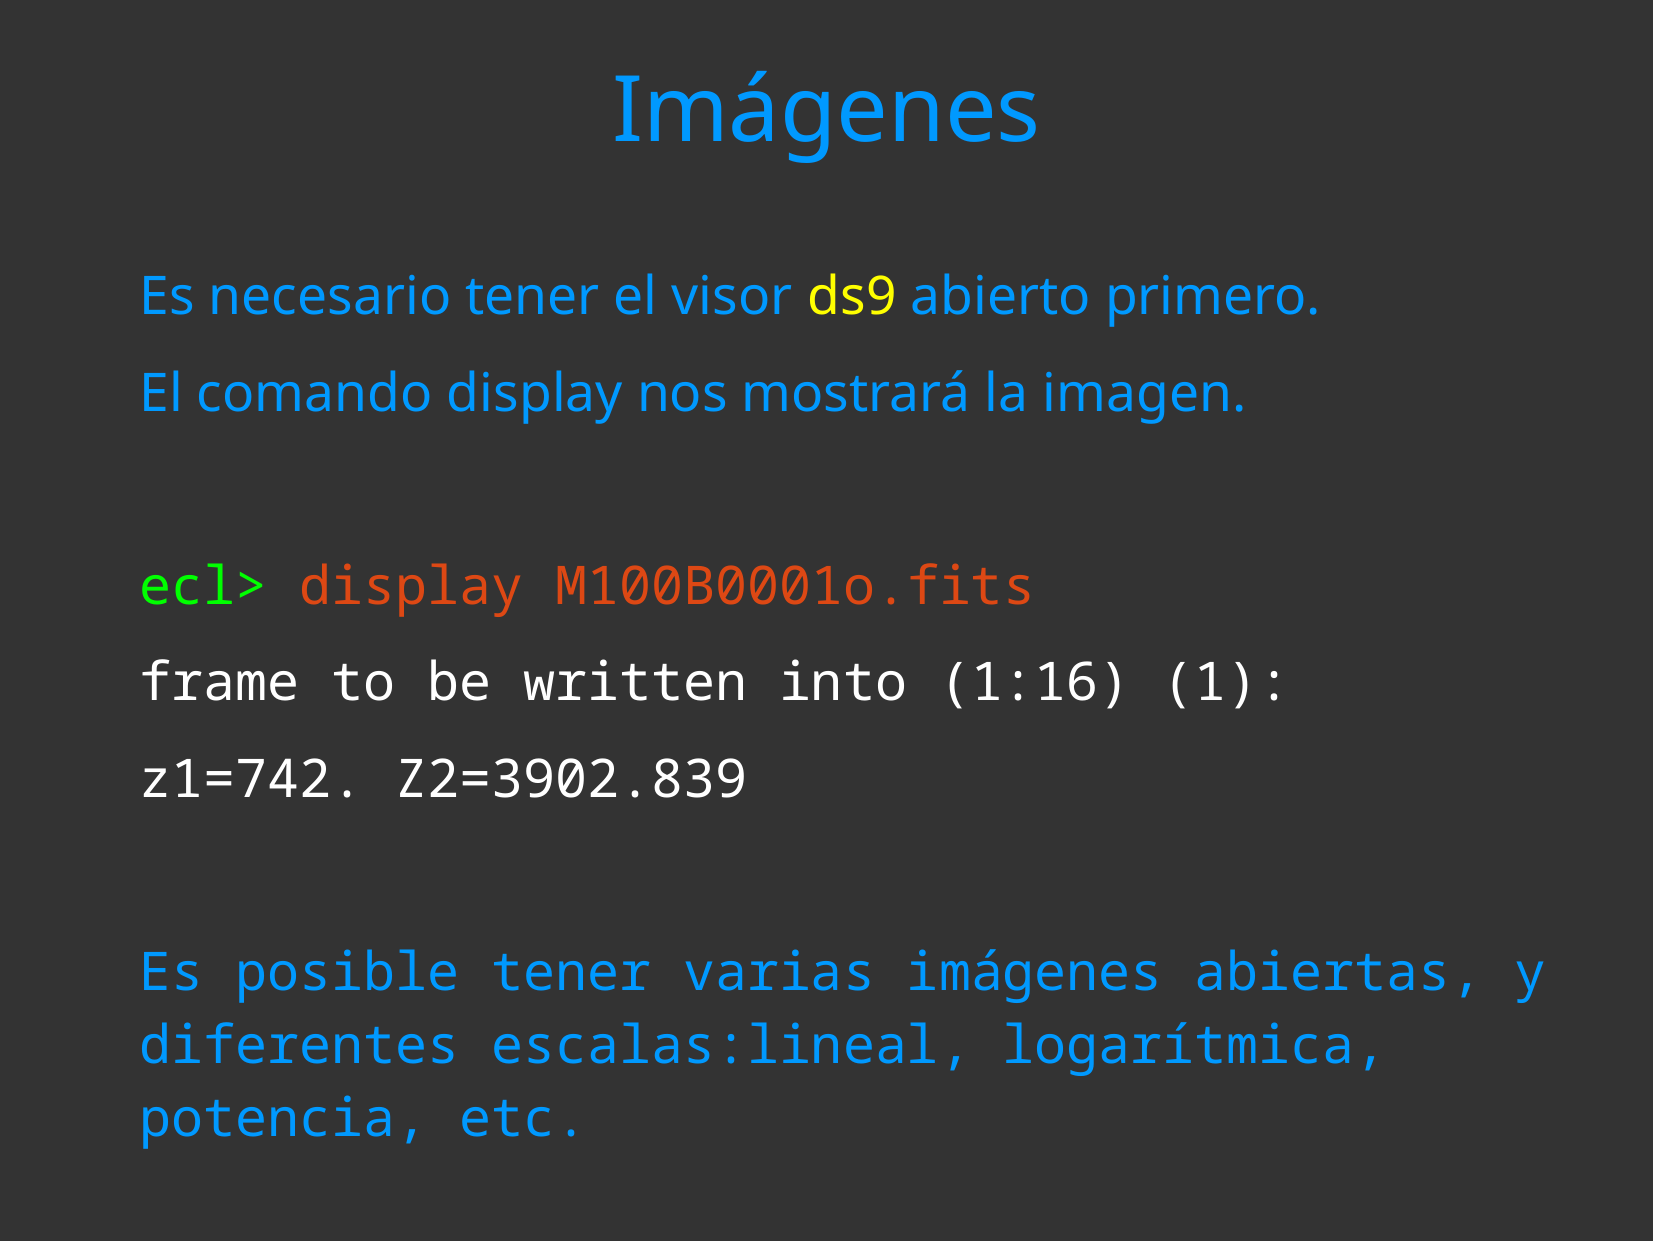

# Imágenes
Es necesario tener el visor ds9 abierto primero.
El comando display nos mostrará la imagen.
ecl> display M100B0001o.fits
frame to be written into (1:16) (1):
z1=742. Z2=3902.839
Es posible tener varias imágenes abiertas, y diferentes escalas:lineal, logarítmica, potencia, etc.